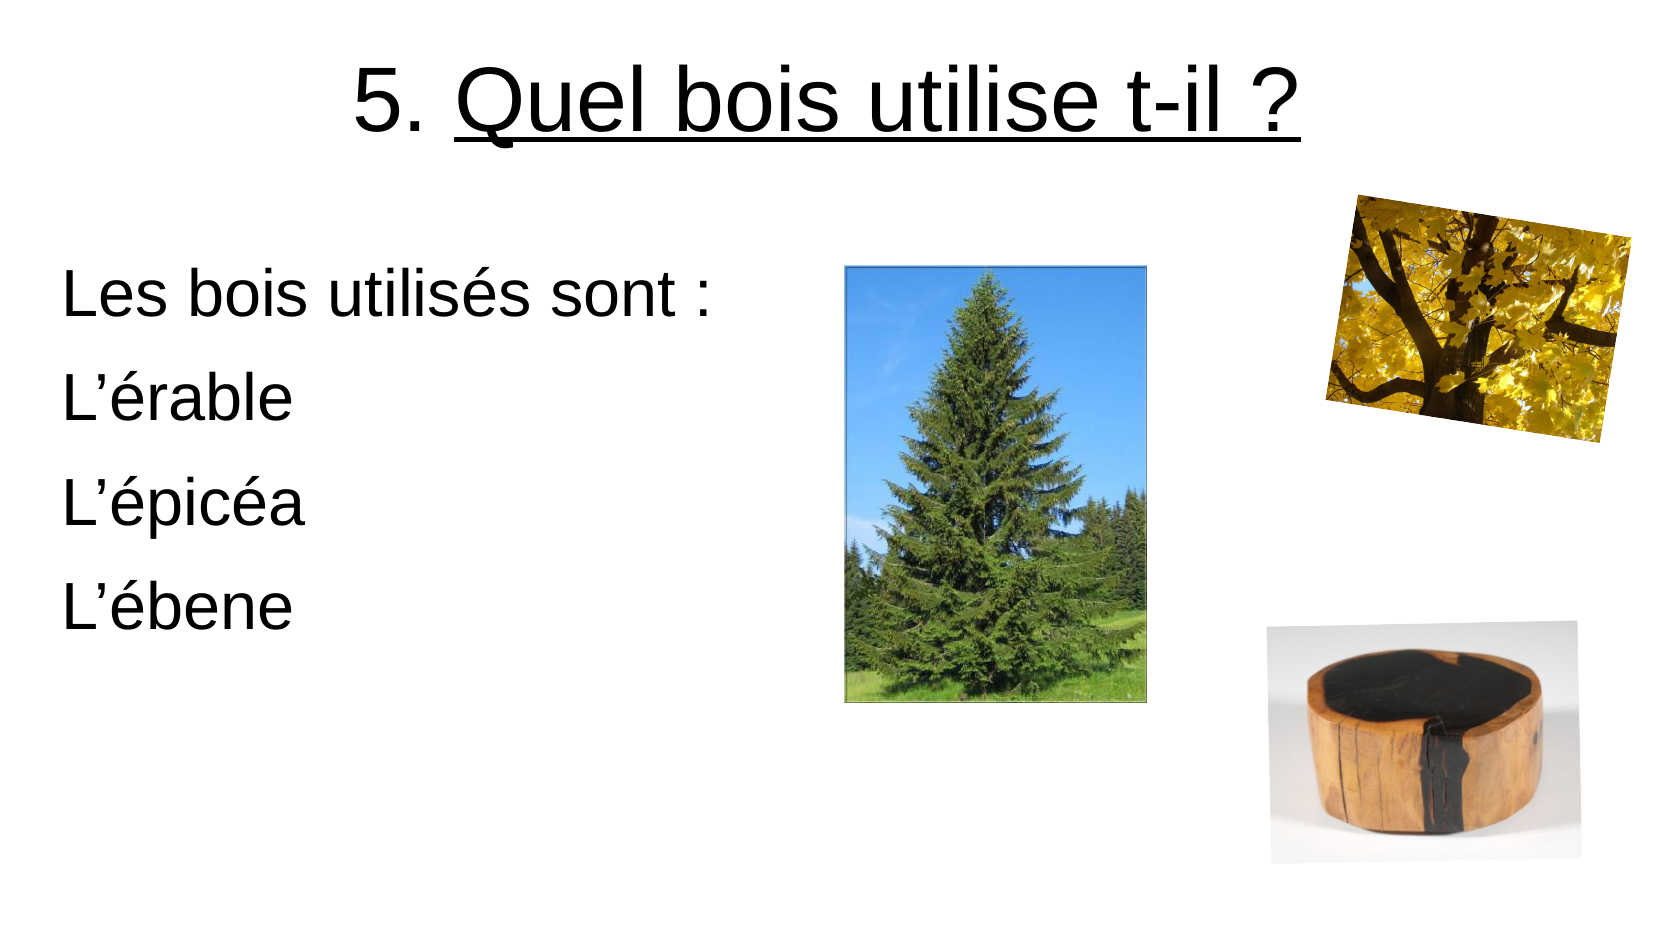

# 5. Quel bois utilise t-il ?
Les bois utilisés sont :
L’érable
L’épicéa
L’ébene